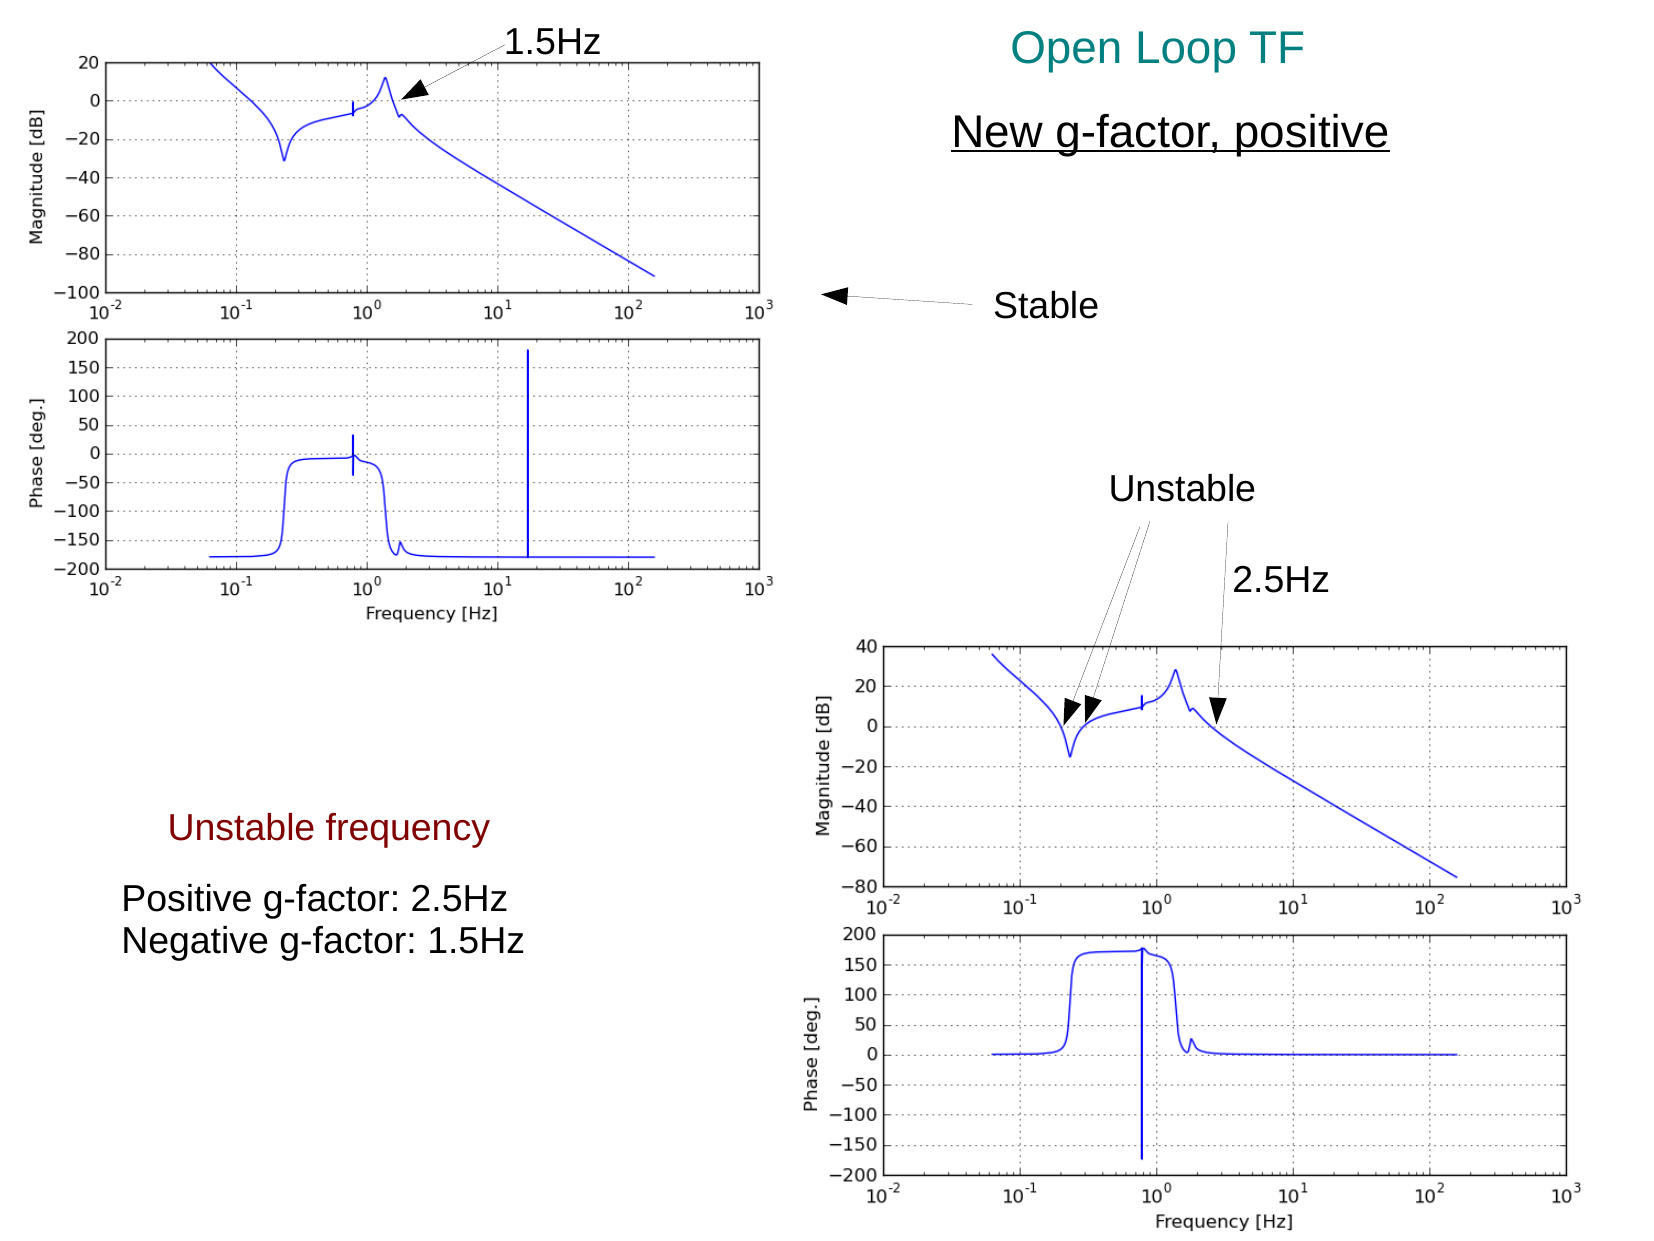

1.5Hz
Open Loop TF
New g-factor, positive
Stable
Unstable
2.5Hz
Unstable frequency
Positive g-factor: 2.5Hz
Negative g-factor: 1.5Hz